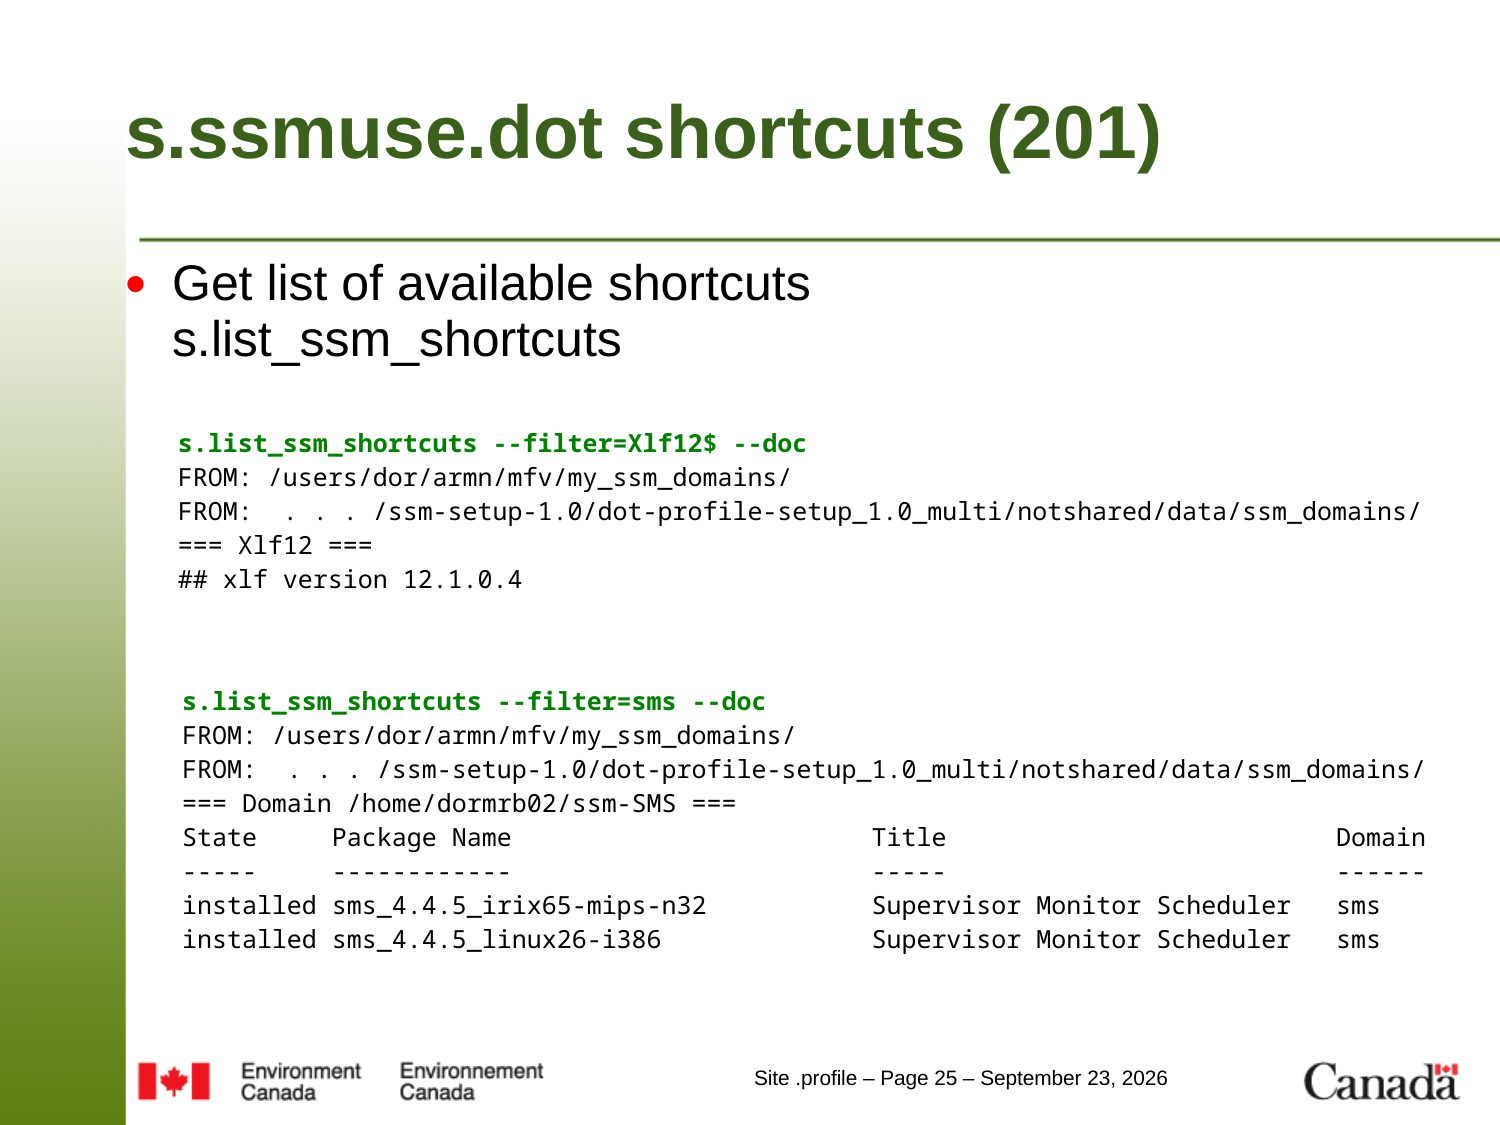

# s.ssmuse.dot shortcuts (201)
Get list of available shortcuts
s.list_ssm_shortcuts
s.list_ssm_shortcuts --filter=Xlf12$ --doc
FROM: /users/dor/armn/mfv/my_ssm_domains/
FROM: . . . /ssm-setup-1.0/dot-profile-setup_1.0_multi/notshared/data/ssm_domains/
=== Xlf12 ===
## xlf version 12.1.0.4
s.list_ssm_shortcuts --filter=sms --doc
FROM: /users/dor/armn/mfv/my_ssm_domains/
FROM: . . . /ssm-setup-1.0/dot-profile-setup_1.0_multi/notshared/data/ssm_domains/
=== Domain /home/dormrb02/ssm-SMS ===
State Package Name Title Domain
----- ------------ ----- ------
installed sms_4.4.5_irix65-mips-n32 Supervisor Monitor Scheduler sms
installed sms_4.4.5_linux26-i386 Supervisor Monitor Scheduler sms